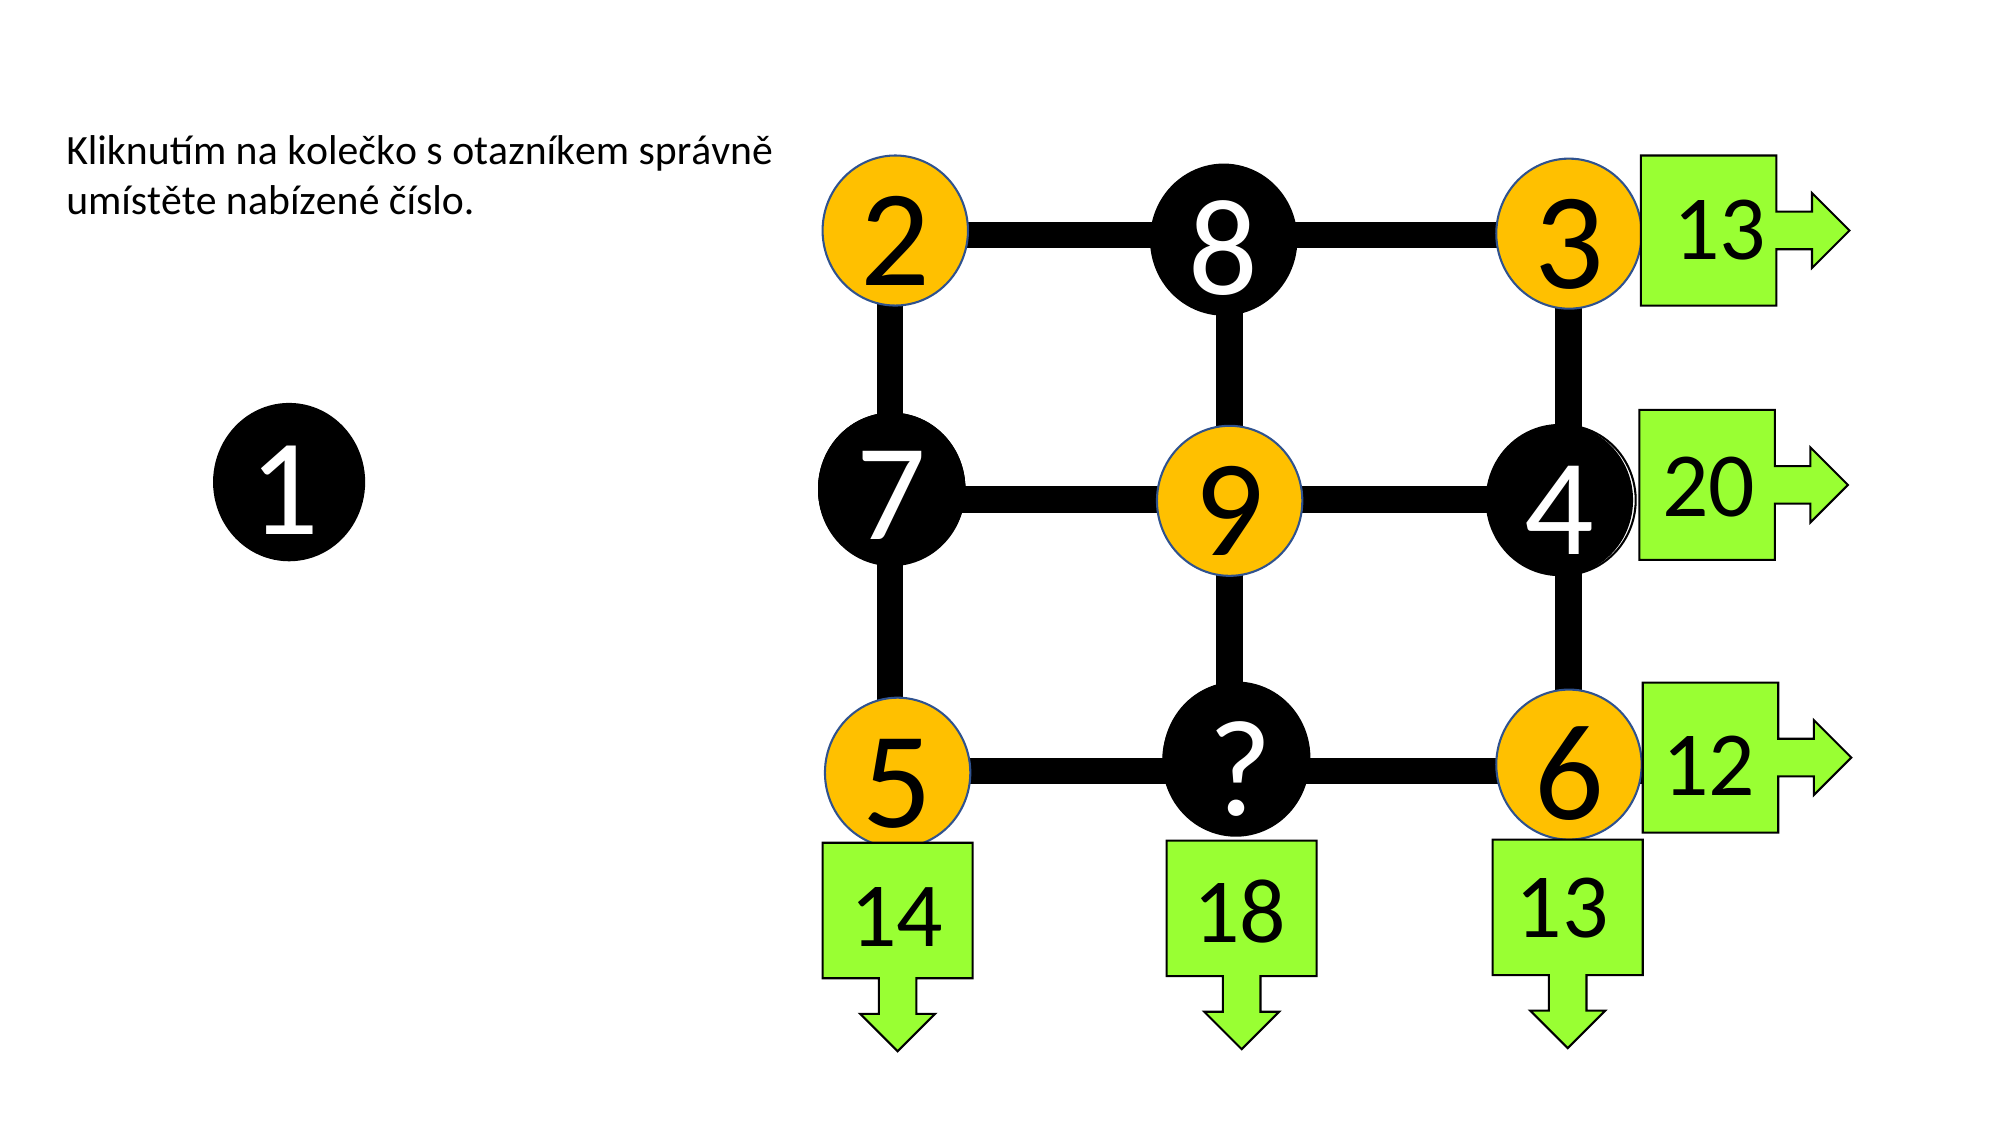

Kliknutím na kolečko s otazníkem správně
umístěte nabízené číslo.
2
3
13
8
1
7
3
20
4
9
1
?
6
12
5
13
18
14